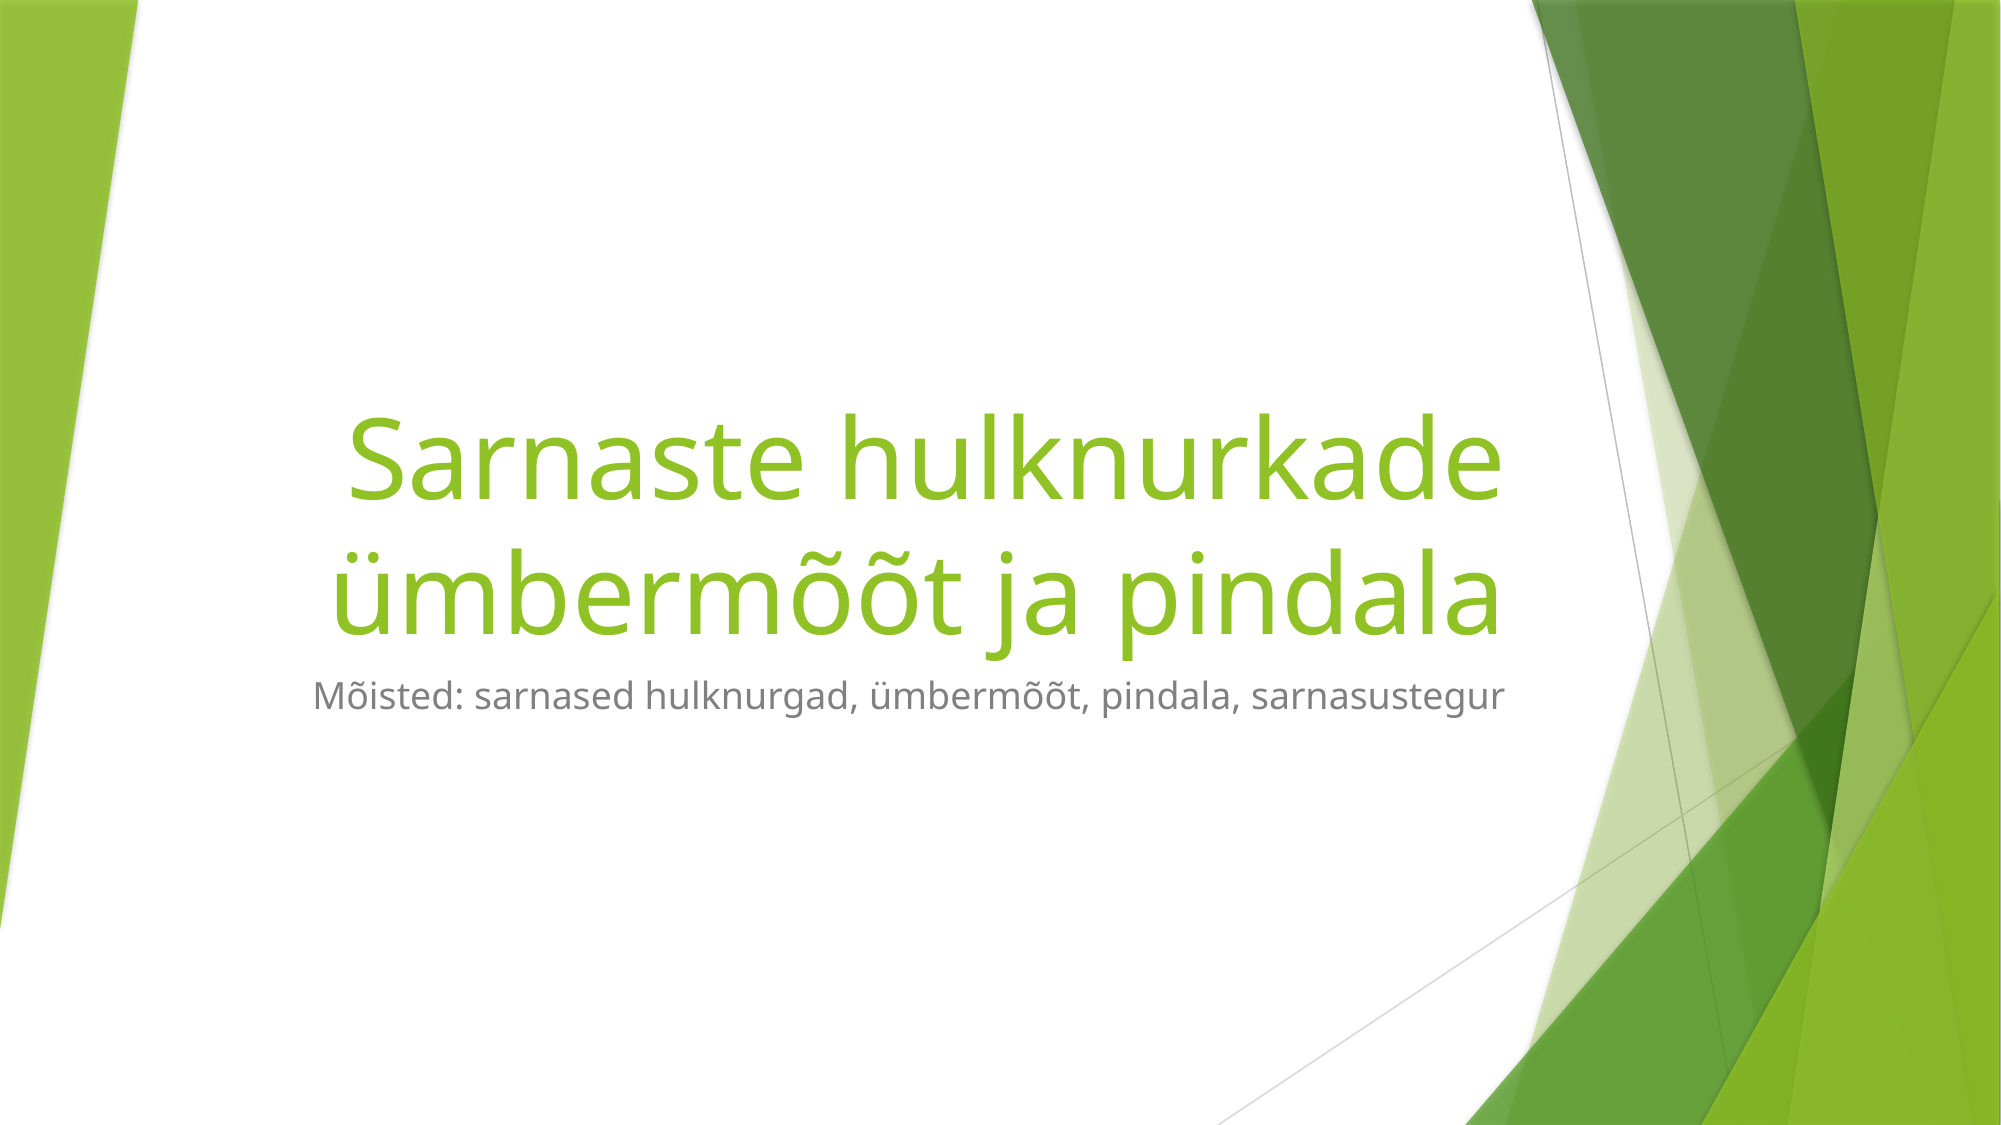

# Sarnaste hulknurkade ümbermõõt ja pindala
Mõisted: sarnased hulknurgad, ümbermõõt, pindala, sarnasustegur